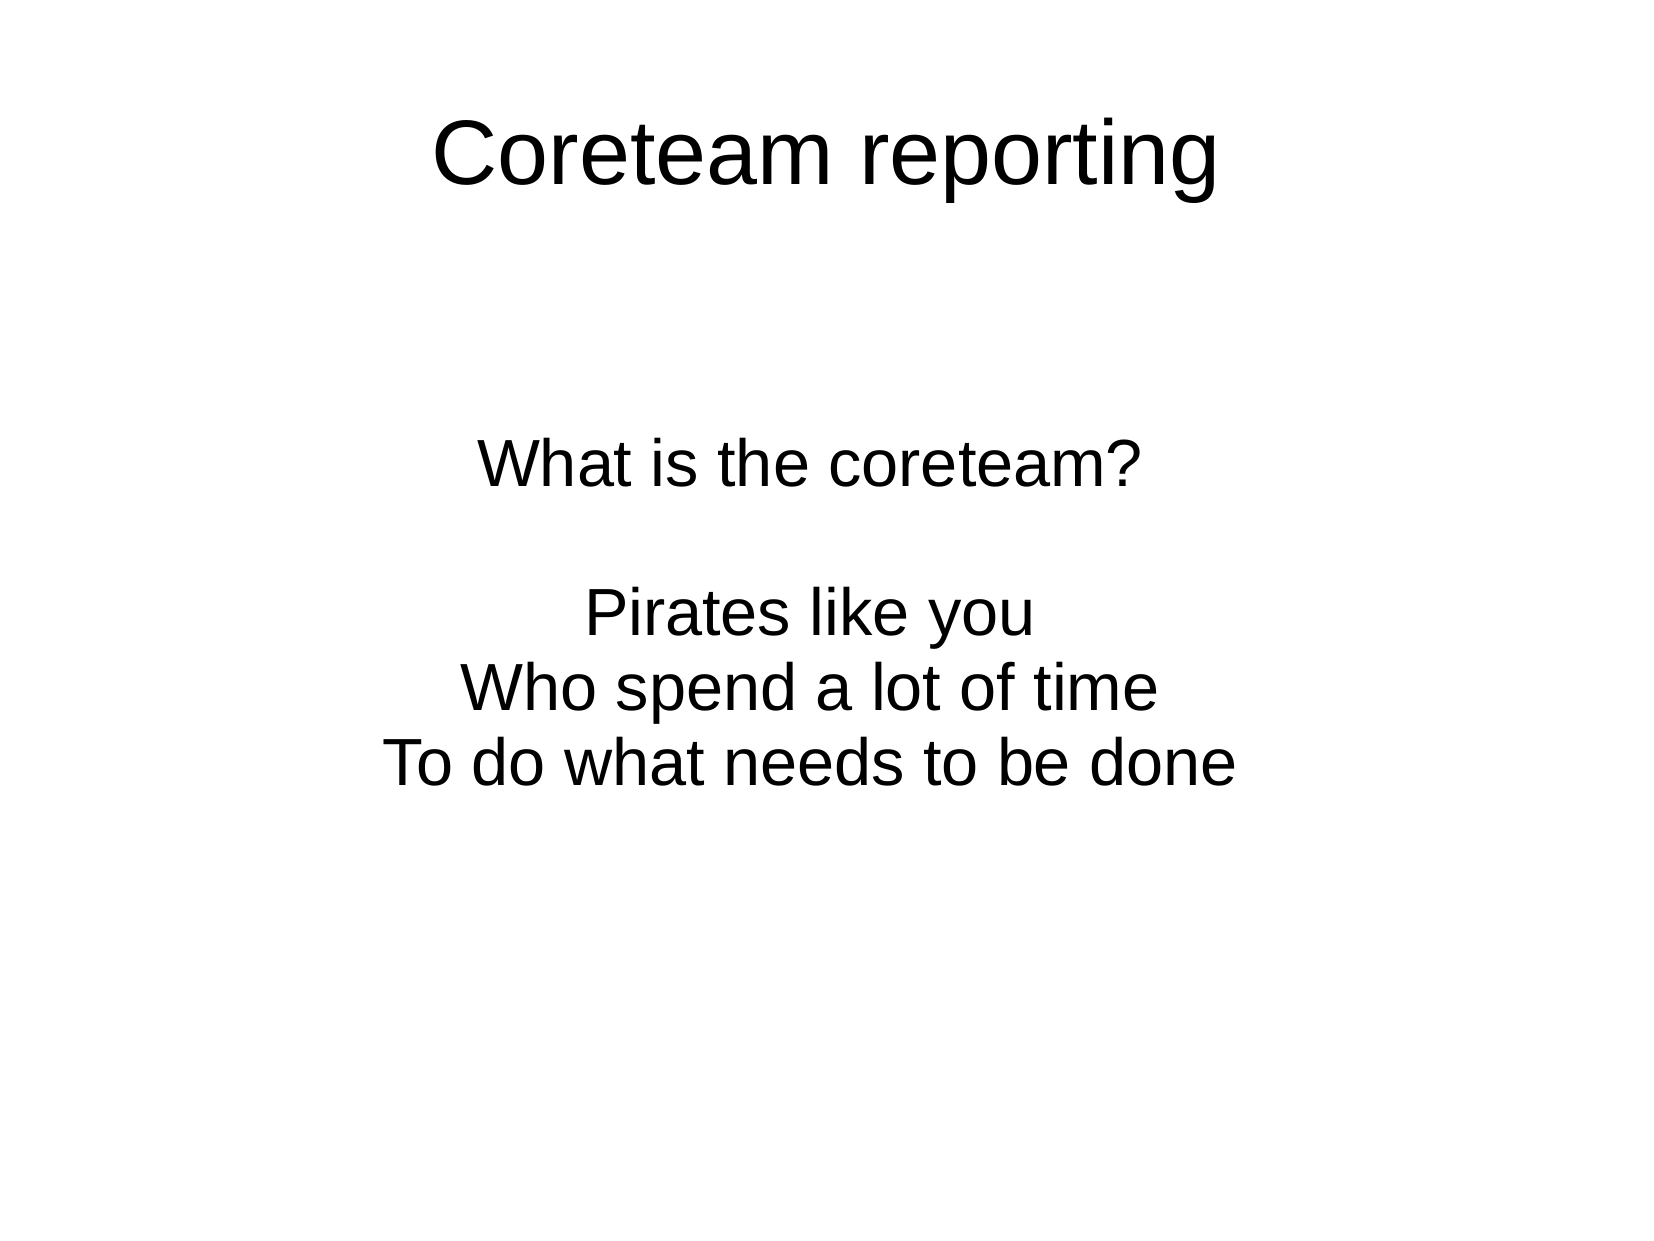

# Coreteam reporting
What is the coreteam?
Pirates like you
Who spend a lot of time
To do what needs to be done